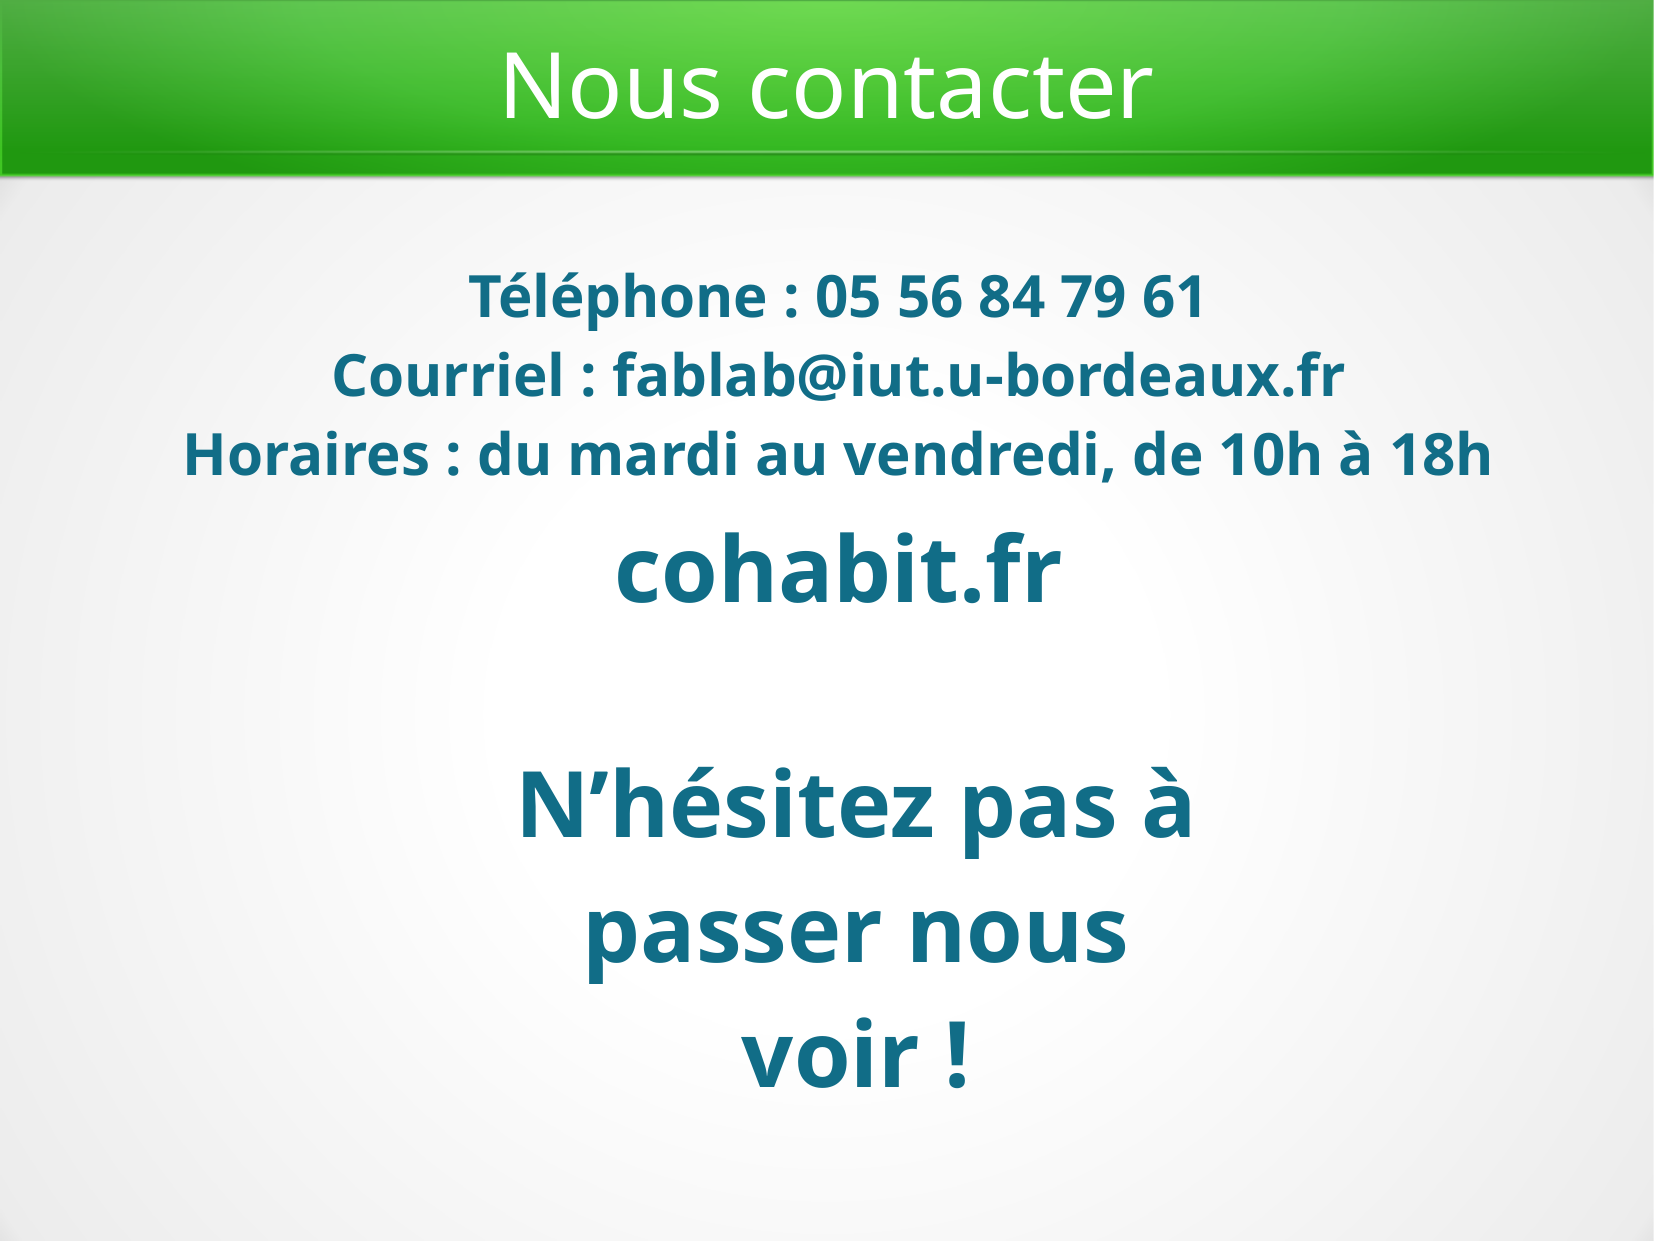

# Nous contacter
Téléphone : 05 56 84 79 61
Courriel : fablab@iut.u-bordeaux.fr
Horaires : du mardi au vendredi, de 10h à 18h
cohabit.fr
N’hésitez pas à passer nous voir !